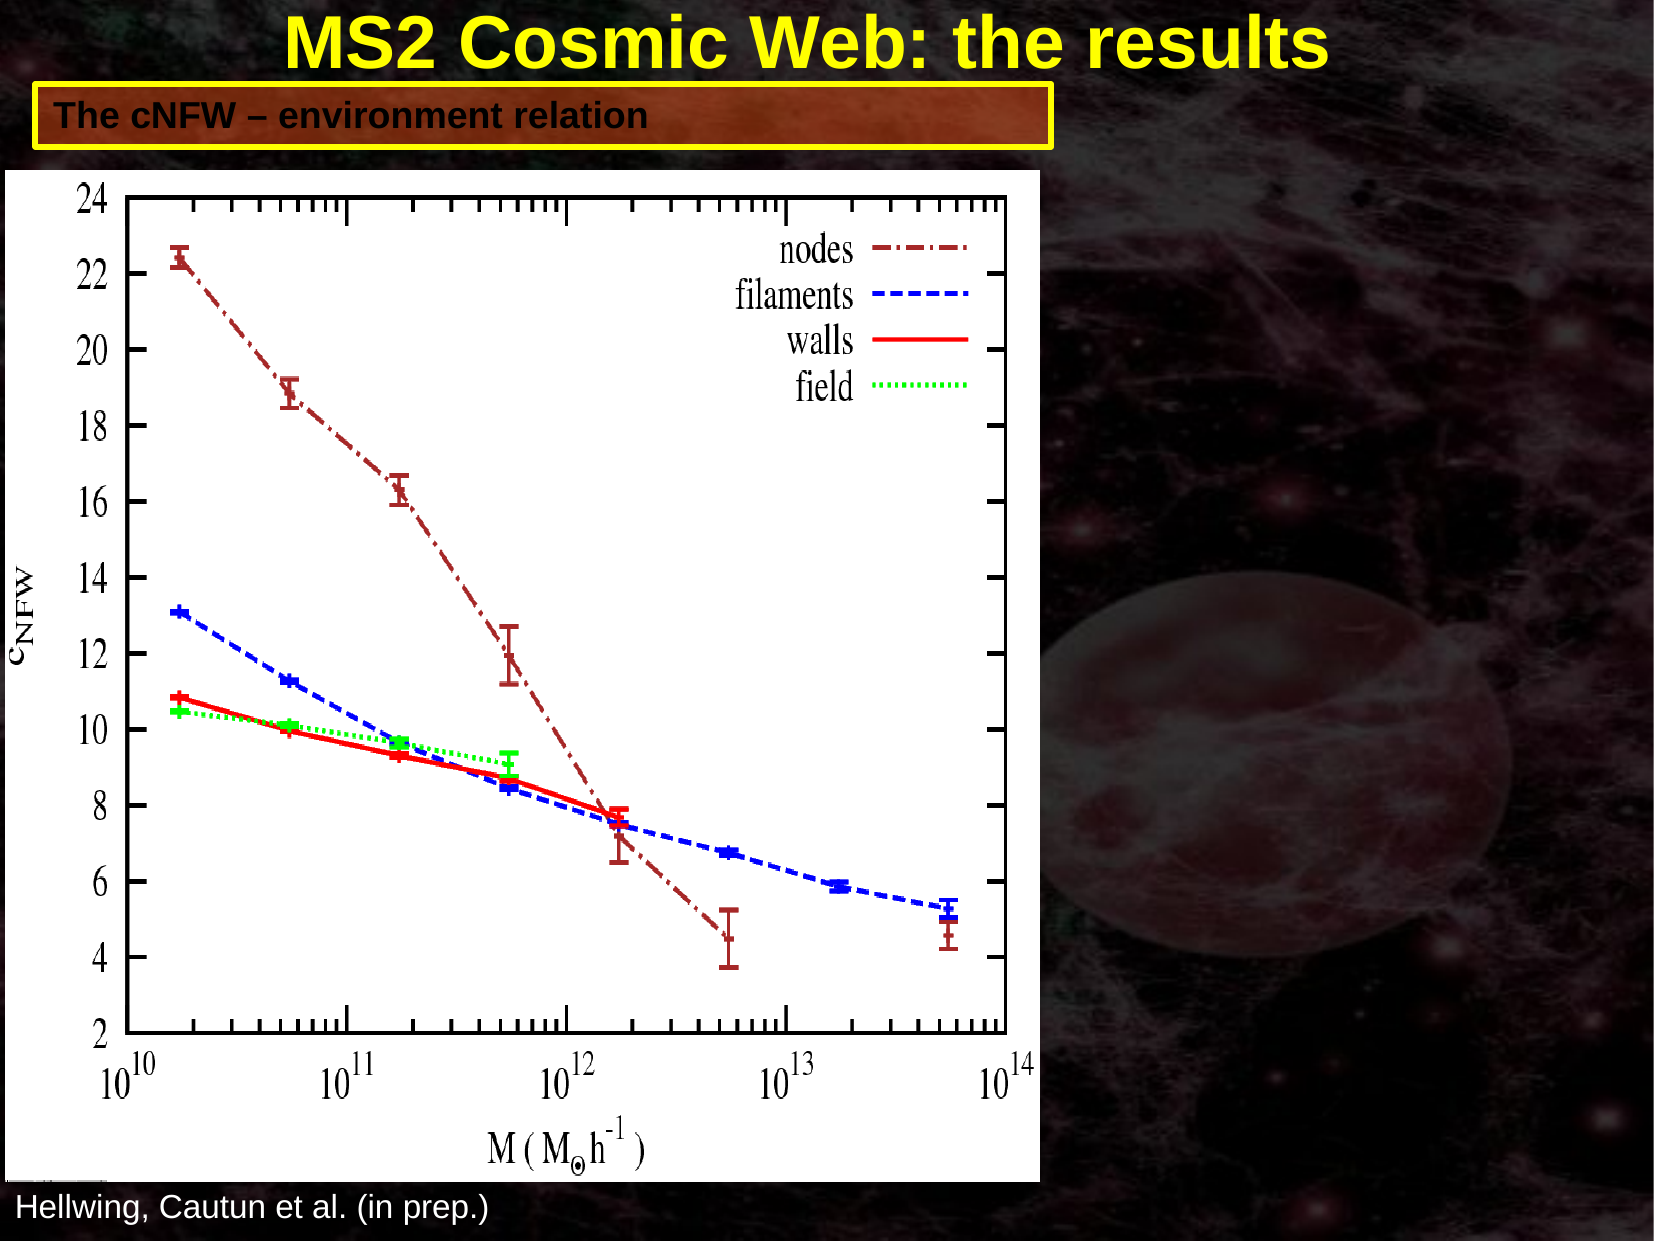

# MS2 Cosmic Web: the results
The cNFW – environment relation
Hellwing, Cautun et al. (in prep.)